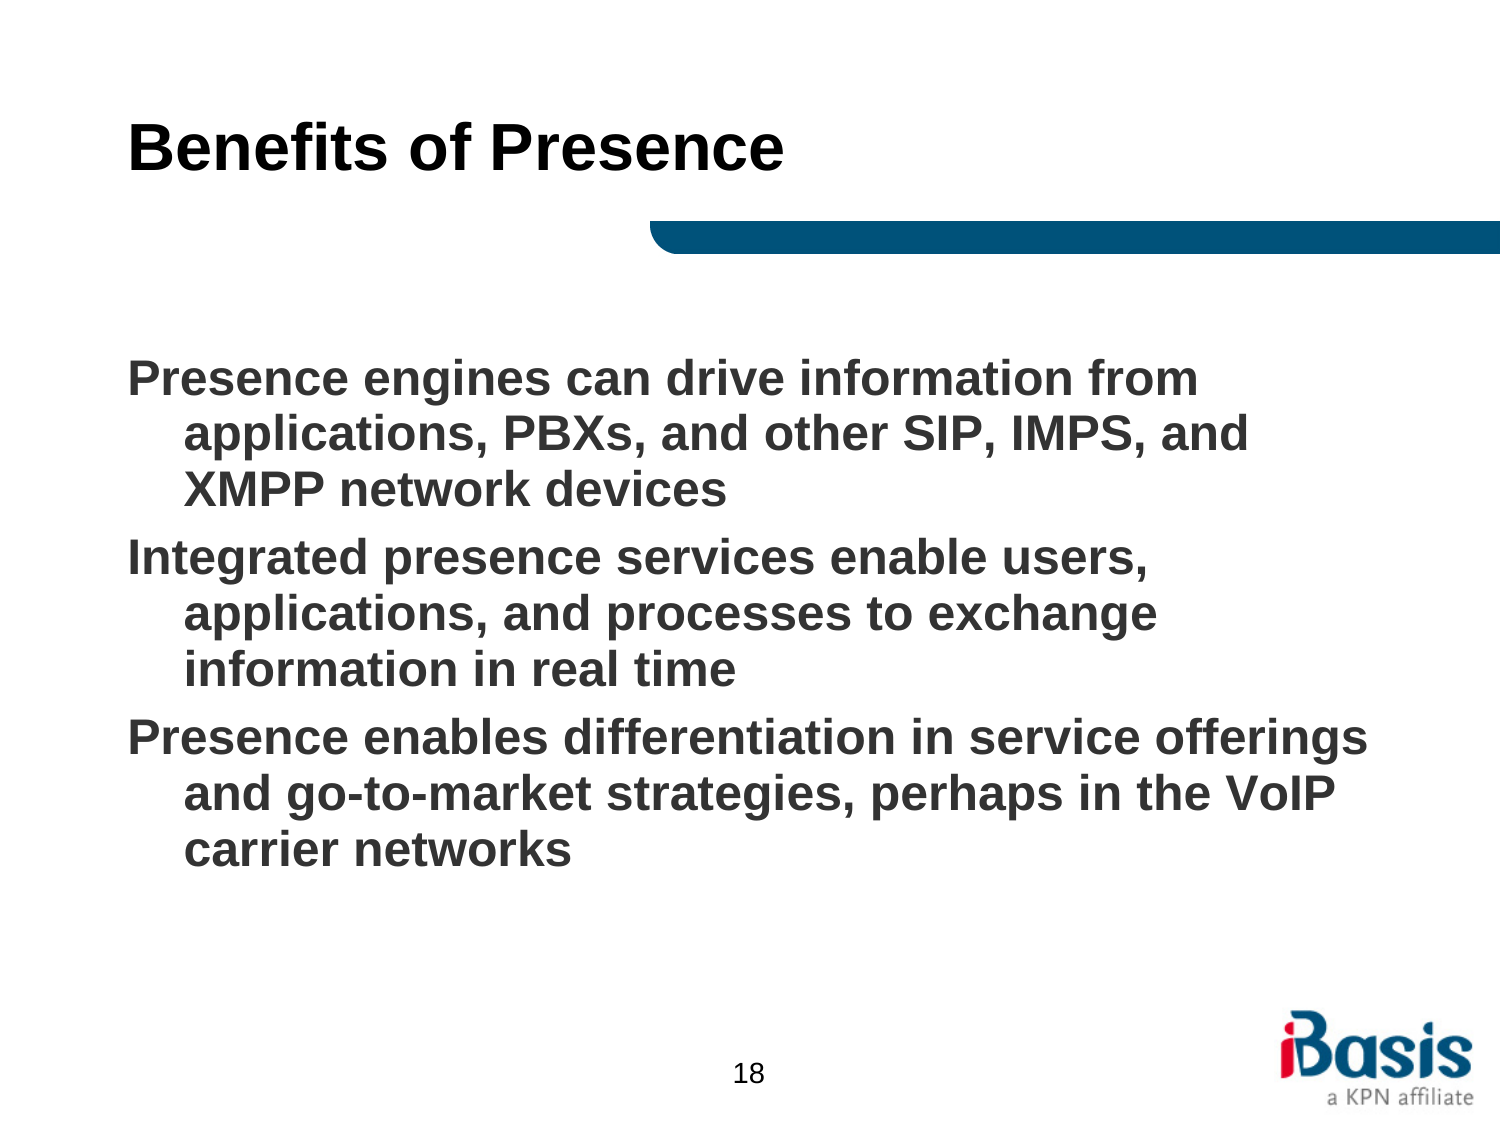

# Benefits of Presence
Presence engines can drive information from applications, PBXs, and other SIP, IMPS, and XMPP network devices
Integrated presence services enable users, applications, and processes to exchange information in real time
Presence enables differentiation in service offerings and go-to-market strategies, perhaps in the VoIP carrier networks